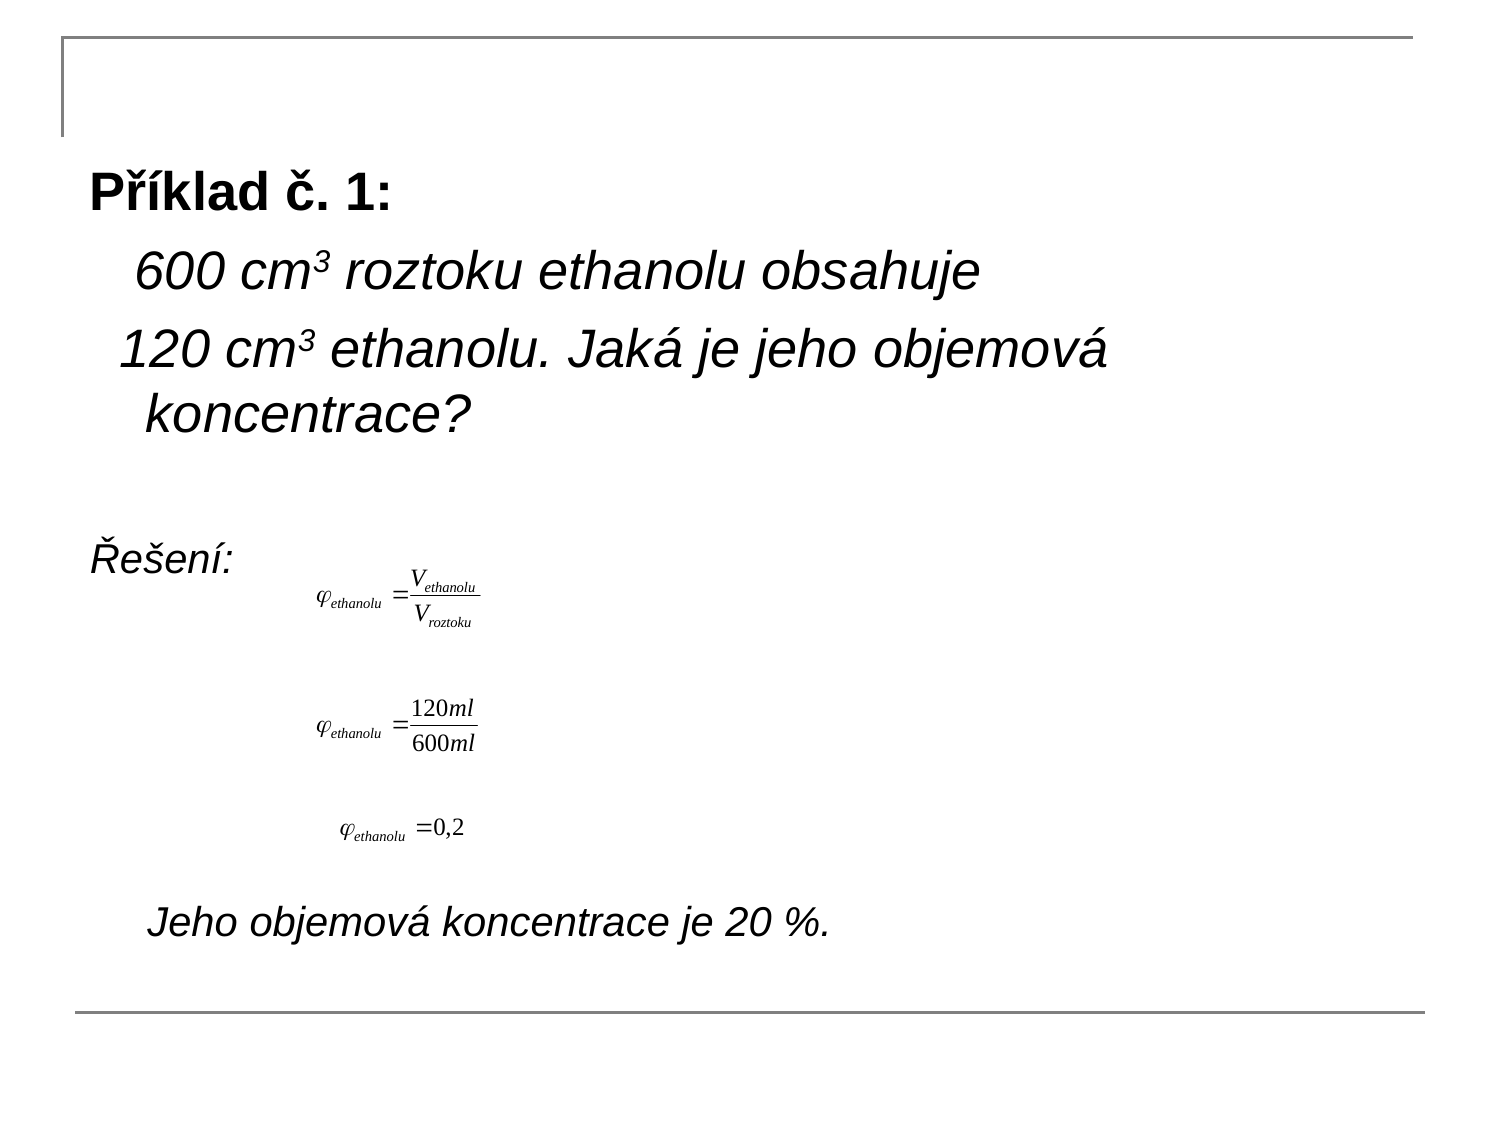

#
Příklad č. 1:
 600 cm3 roztoku ethanolu obsahuje
 120 cm3 ethanolu. Jaká je jeho objemová koncentrace?
Řešení:
 Jeho objemová koncentrace je 20 %.